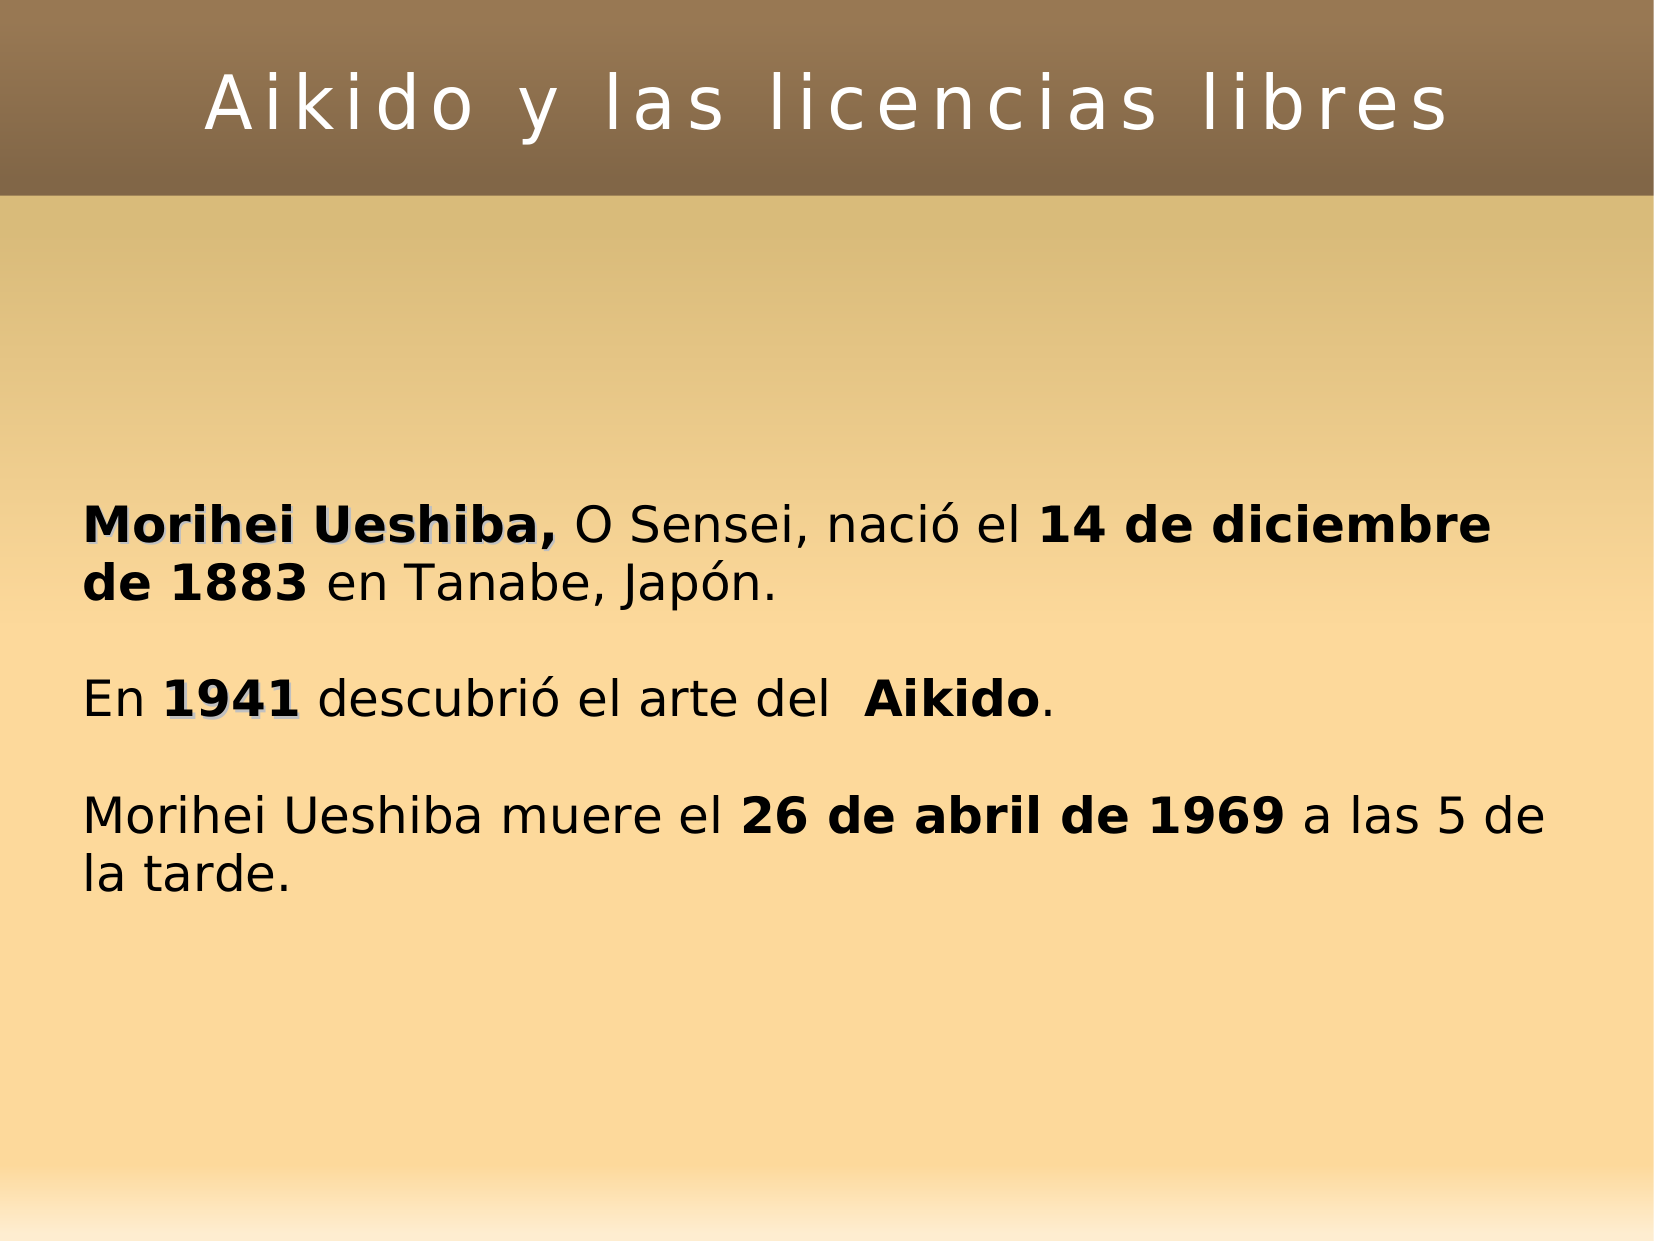

# Aikido y las licencias libres
Morihei Ueshiba, O Sensei, nació el 14 de diciembre de 1883 en Tanabe, Japón.
En 1941 descubrió el arte del Aikido.
Morihei Ueshiba muere el 26 de abril de 1969 a las 5 de la tarde.